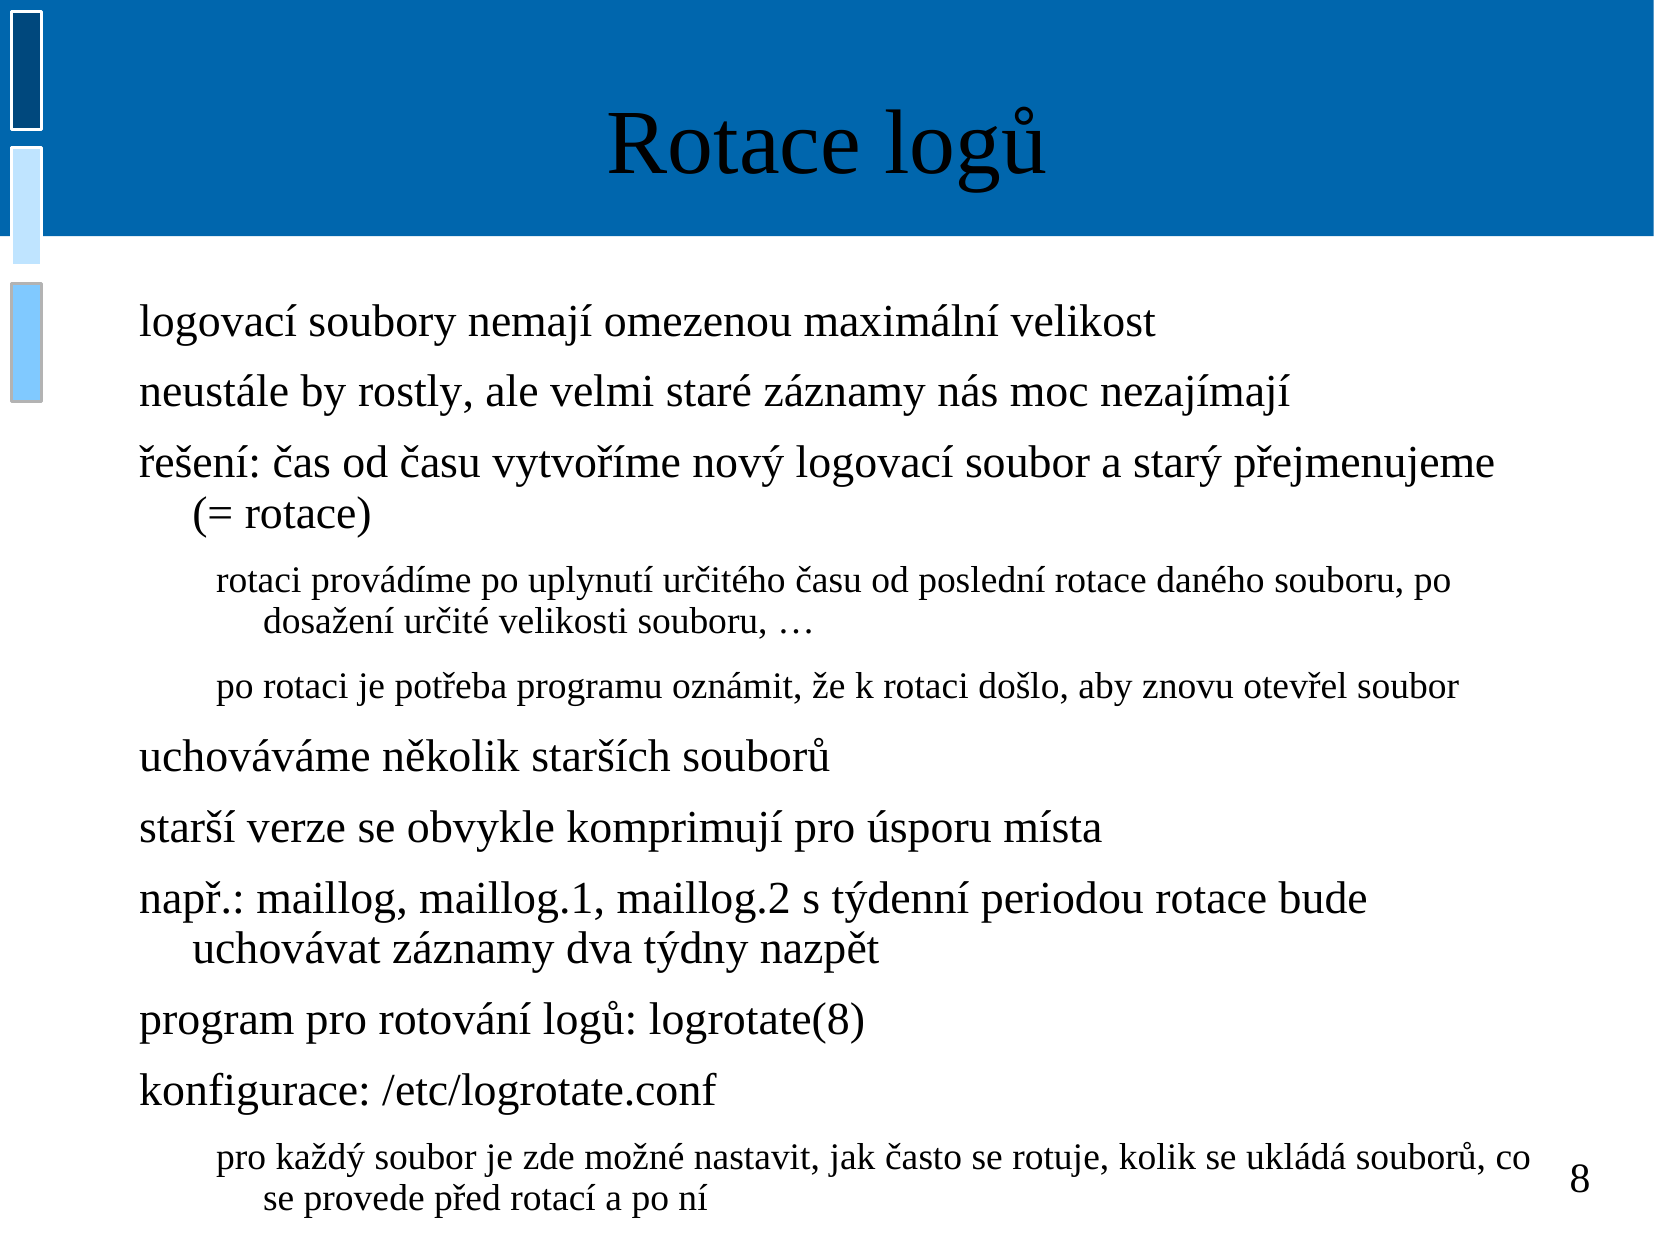

# Rotace logů
logovací soubory nemají omezenou maximální velikost
neustále by rostly, ale velmi staré záznamy nás moc nezajímají
řešení: čas od času vytvoříme nový logovací soubor a starý přejmenujeme (= rotace)
rotaci provádíme po uplynutí určitého času od poslední rotace daného souboru, po dosažení určité velikosti souboru, …
po rotaci je potřeba programu oznámit, že k rotaci došlo, aby znovu otevřel soubor
uchováváme několik starších souborů
starší verze se obvykle komprimují pro úsporu místa
např.: maillog, maillog.1, maillog.2 s týdenní periodou rotace bude uchovávat záznamy dva týdny nazpět
program pro rotování logů: logrotate(8)
konfigurace: /etc/logrotate.conf
pro každý soubor je zde možné nastavit, jak často se rotuje, kolik se ukládá souborů, co se provede před rotací a po ní